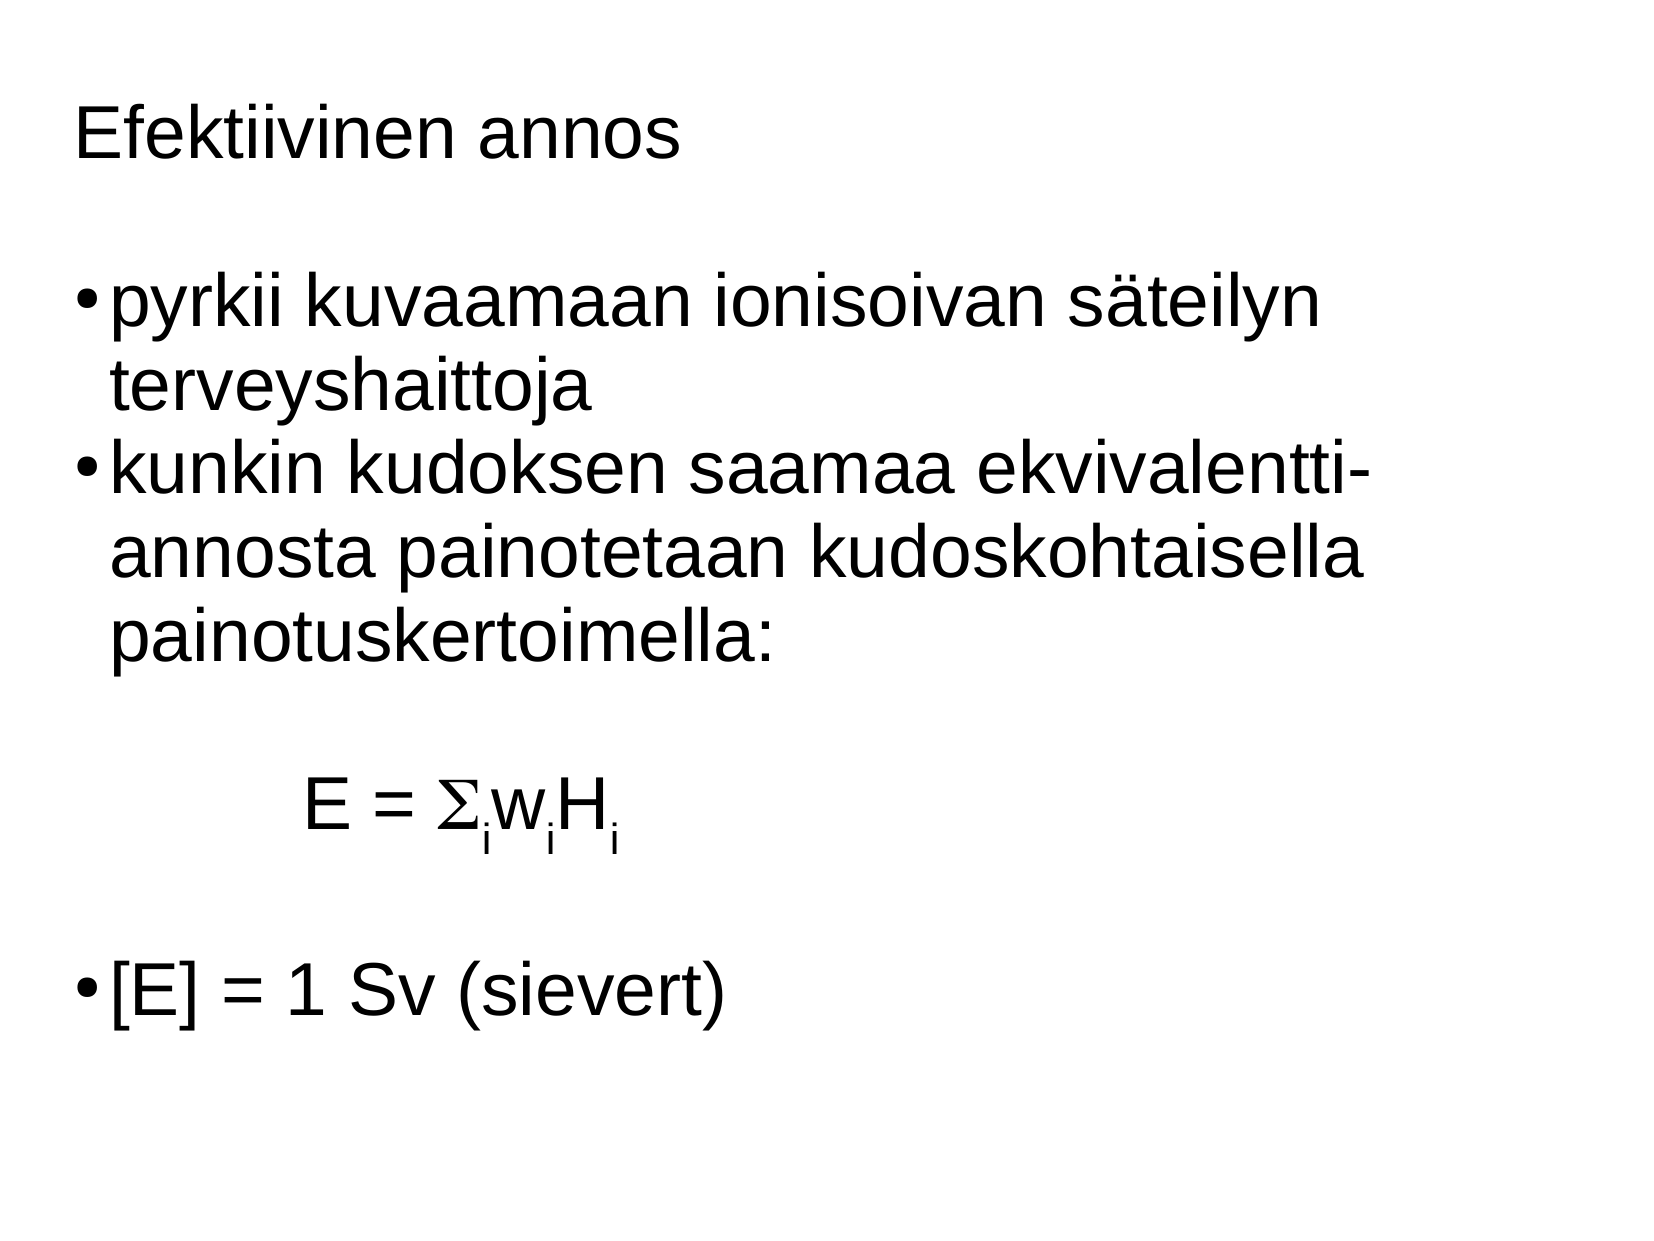

Efektiivinen annos
pyrkii kuvaamaan ionisoivan säteilyn terveyshaittoja
kunkin kudoksen saamaa ekvivalentti-annosta painotetaan kudoskohtaisella painotuskertoimella:
 E = SiwiHi
[E] = 1 Sv (sievert)